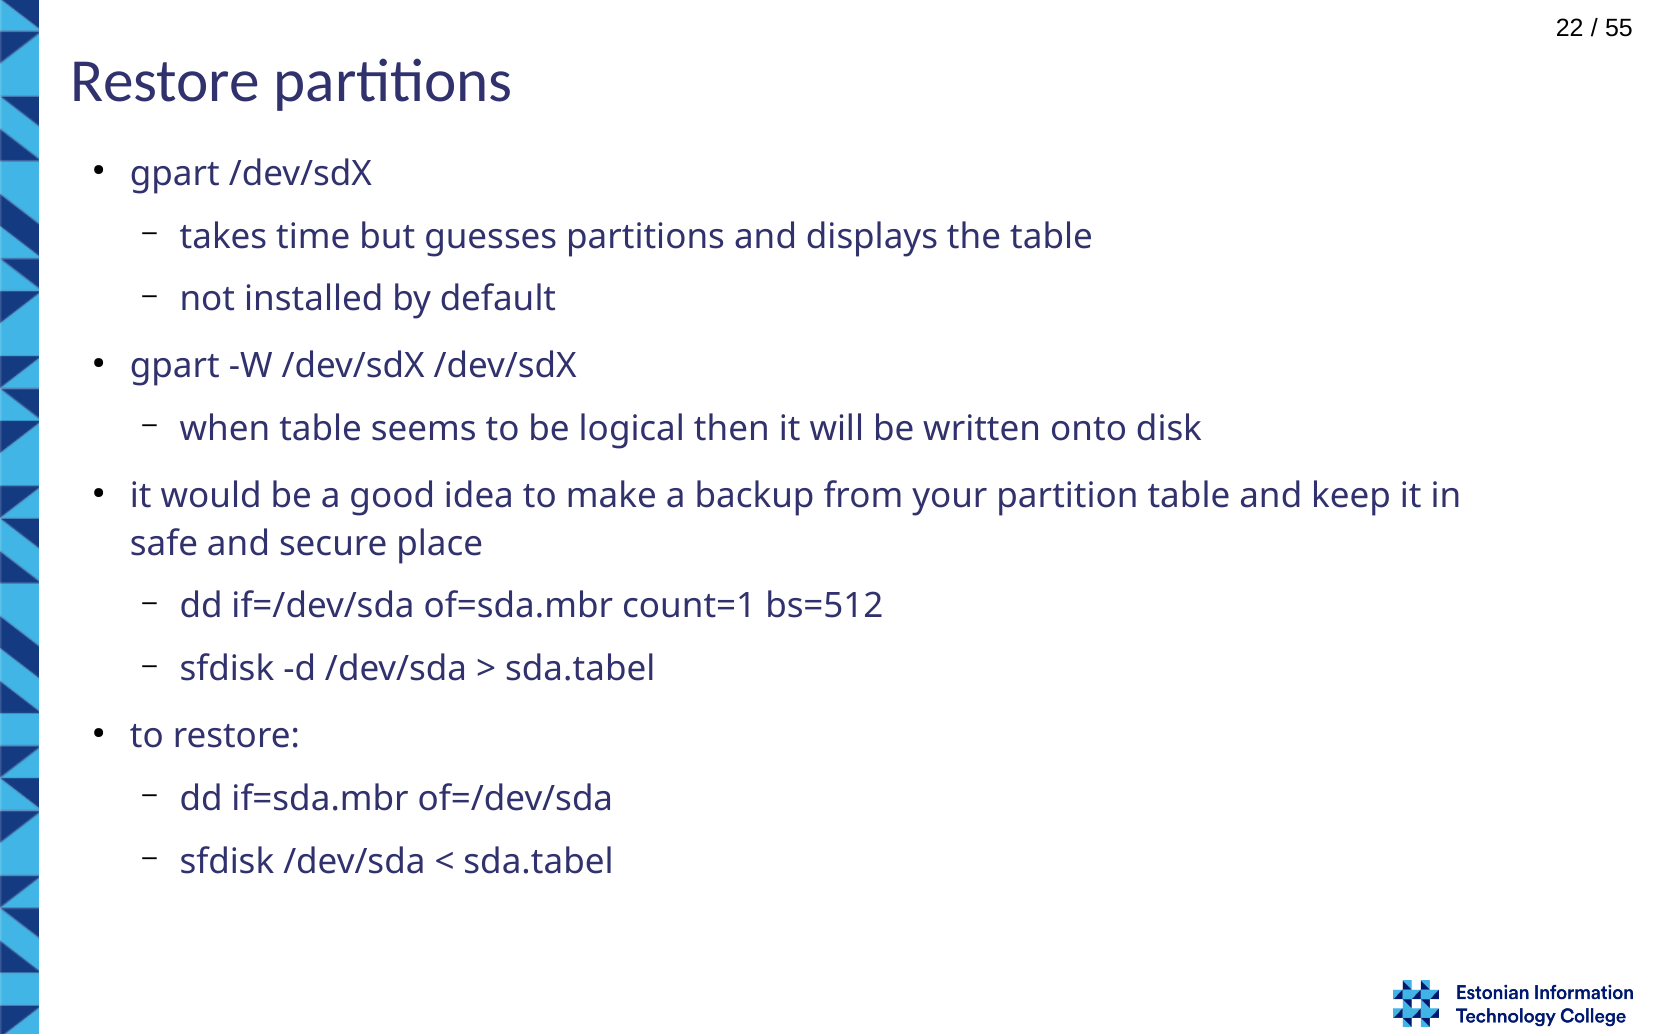

# Restore partitions
gpart /dev/sdX
takes time but guesses partitions and displays the table
not installed by default
gpart -W /dev/sdX /dev/sdX
when table seems to be logical then it will be written onto disk
it would be a good idea to make a backup from your partition table and keep it in safe and secure place
dd if=/dev/sda of=sda.mbr count=1 bs=512
sfdisk -d /dev/sda > sda.tabel
to restore:
dd if=sda.mbr of=/dev/sda
sfdisk /dev/sda < sda.tabel